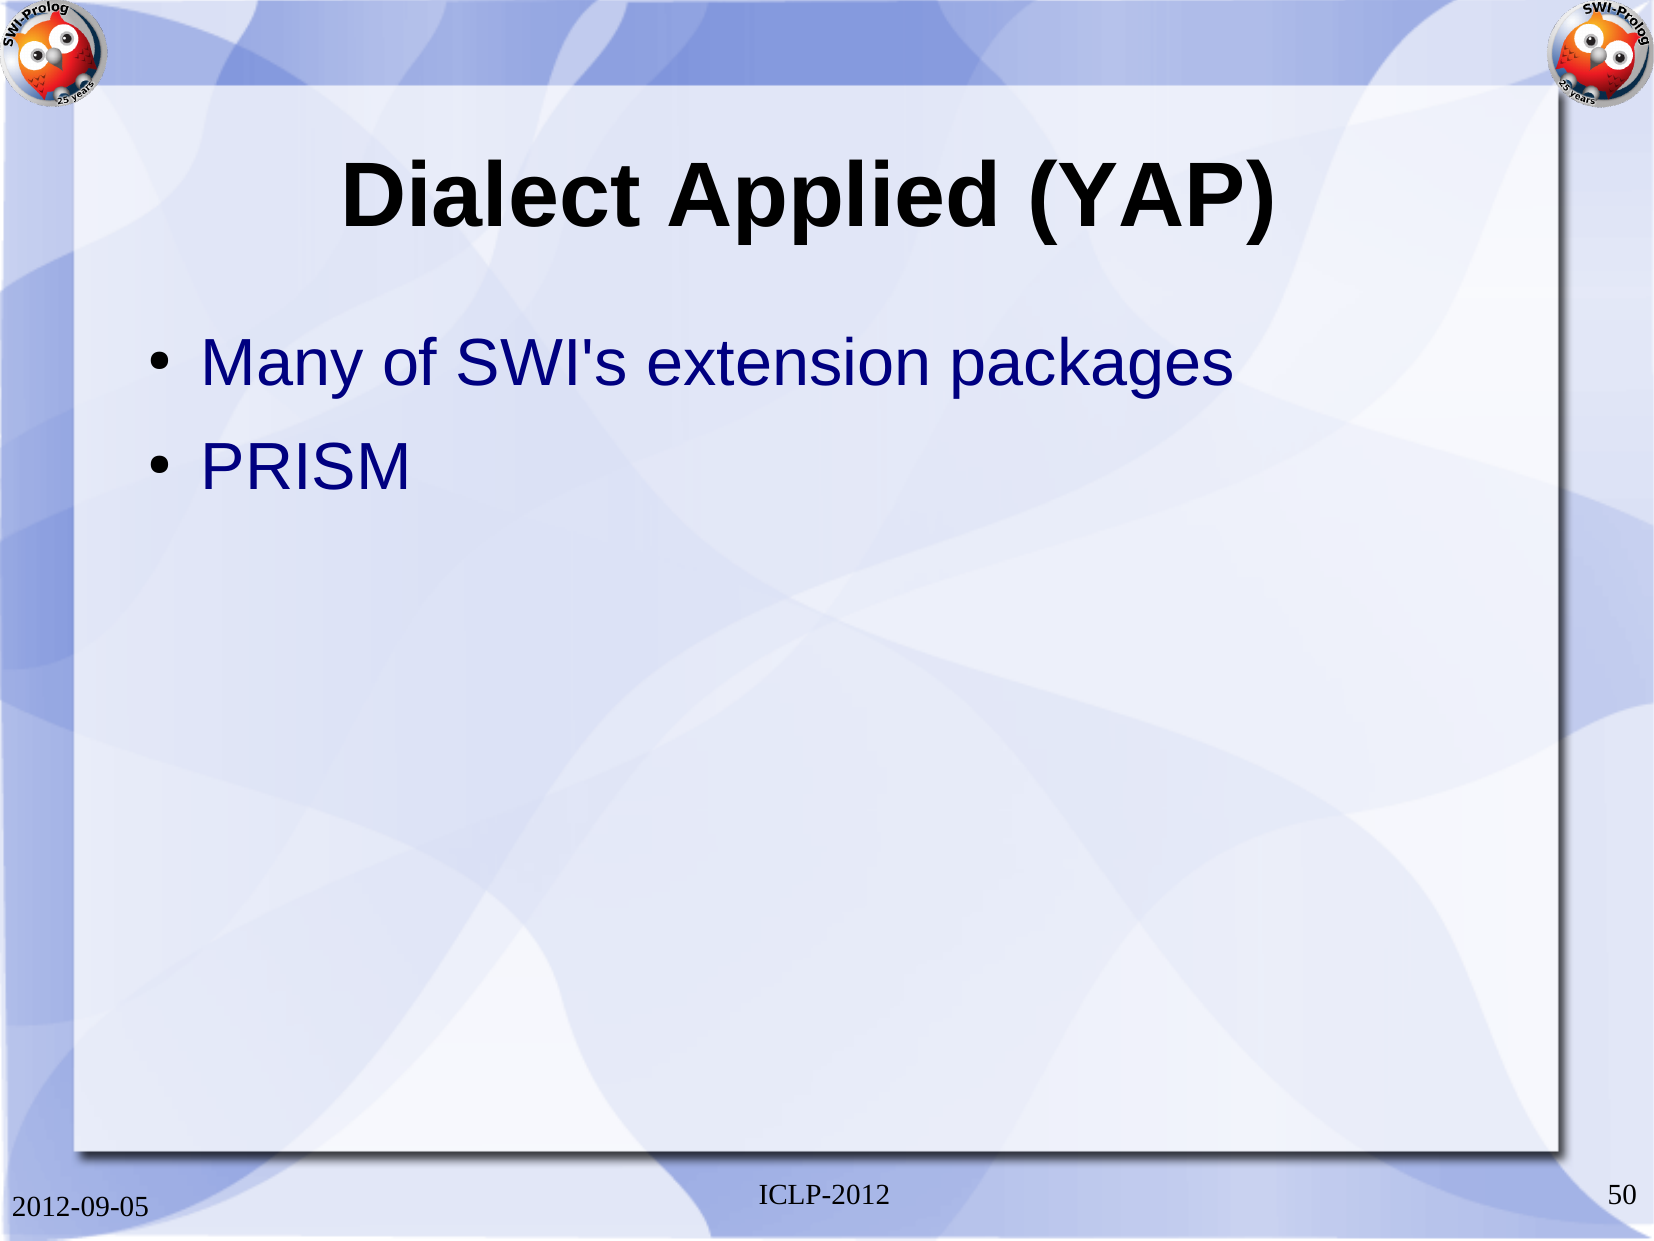

# Dialect Applied (YAP)
Many of SWI's extension packages
PRISM
ICLP-2012
50
2012-09-05